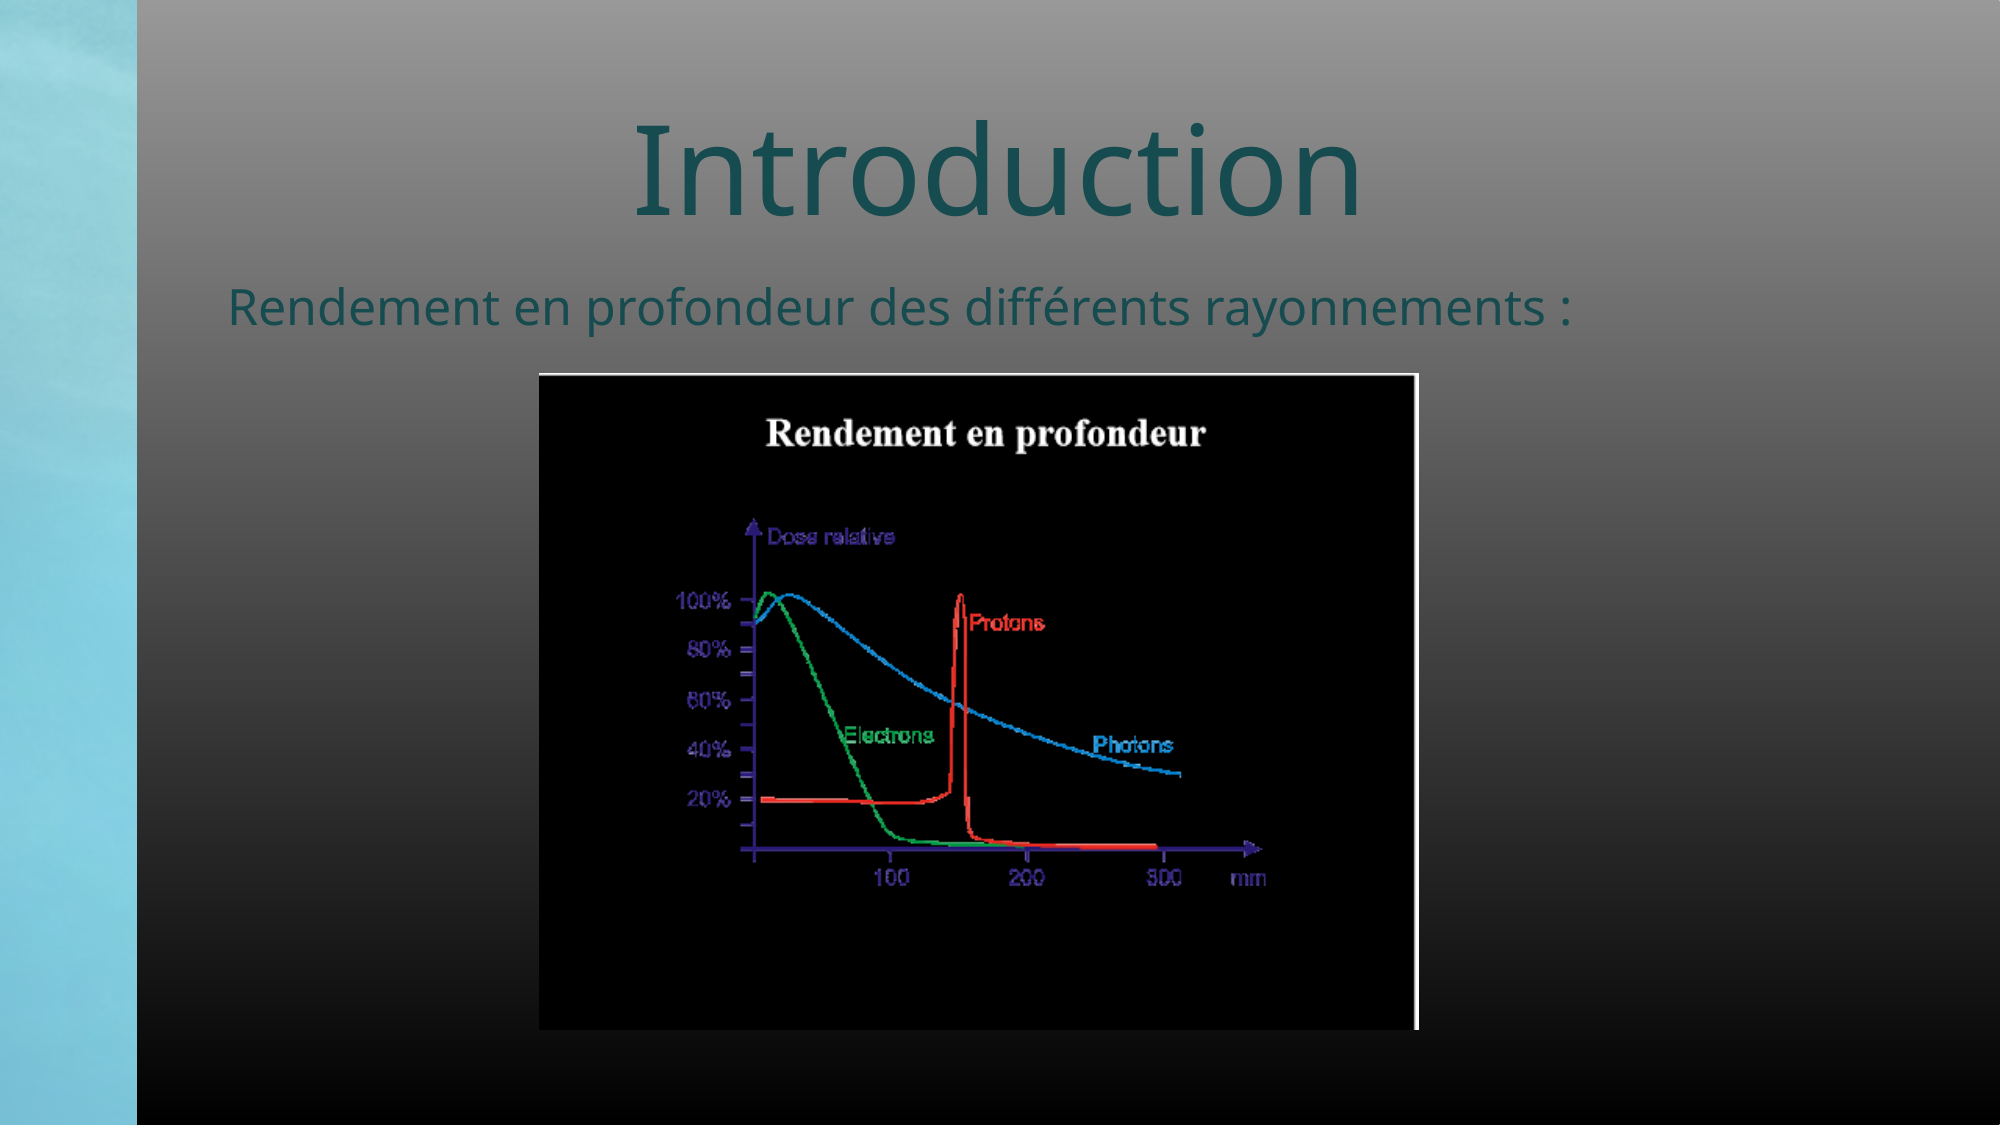

# Introduction
Rendement en profondeur des différents rayonnements :